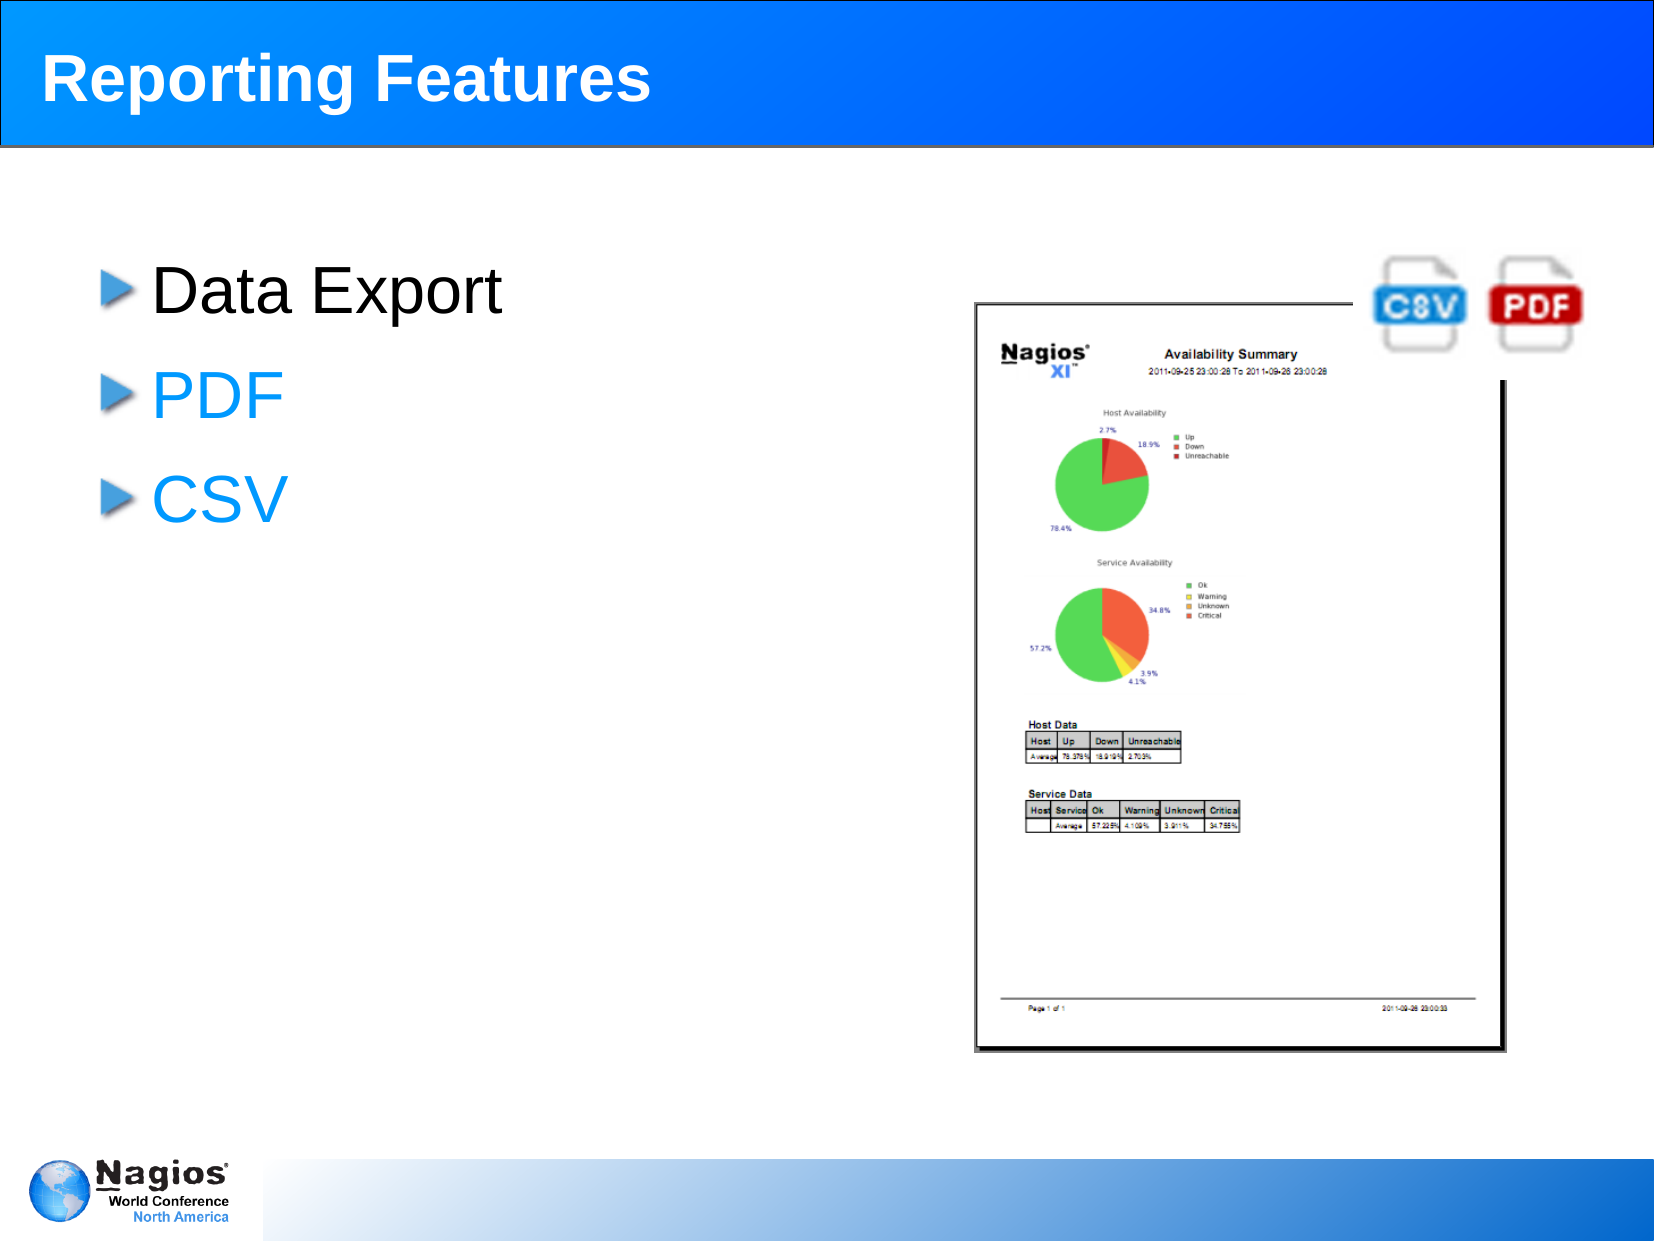

# Reporting Features
Data Export
PDF
CSV